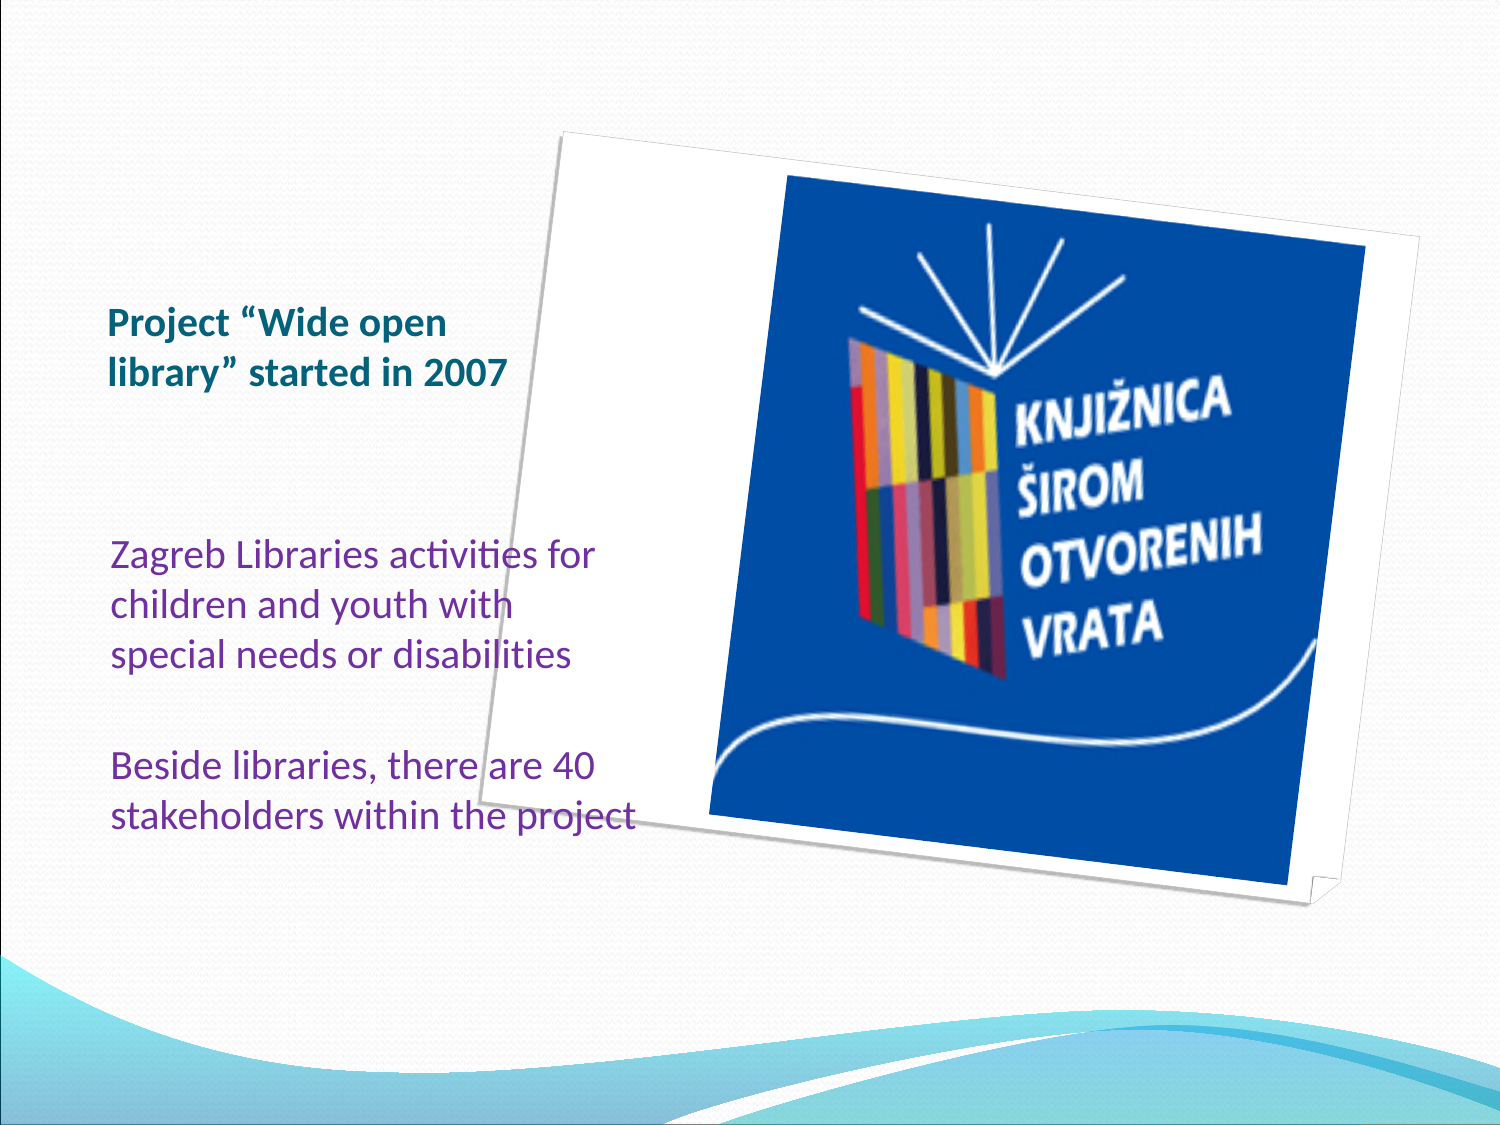

# Project “Wide open library” started in 2007
Zagreb Libraries activities for children and youth with special needs or disabilities
Beside libraries, there are 40 stakeholders within the project